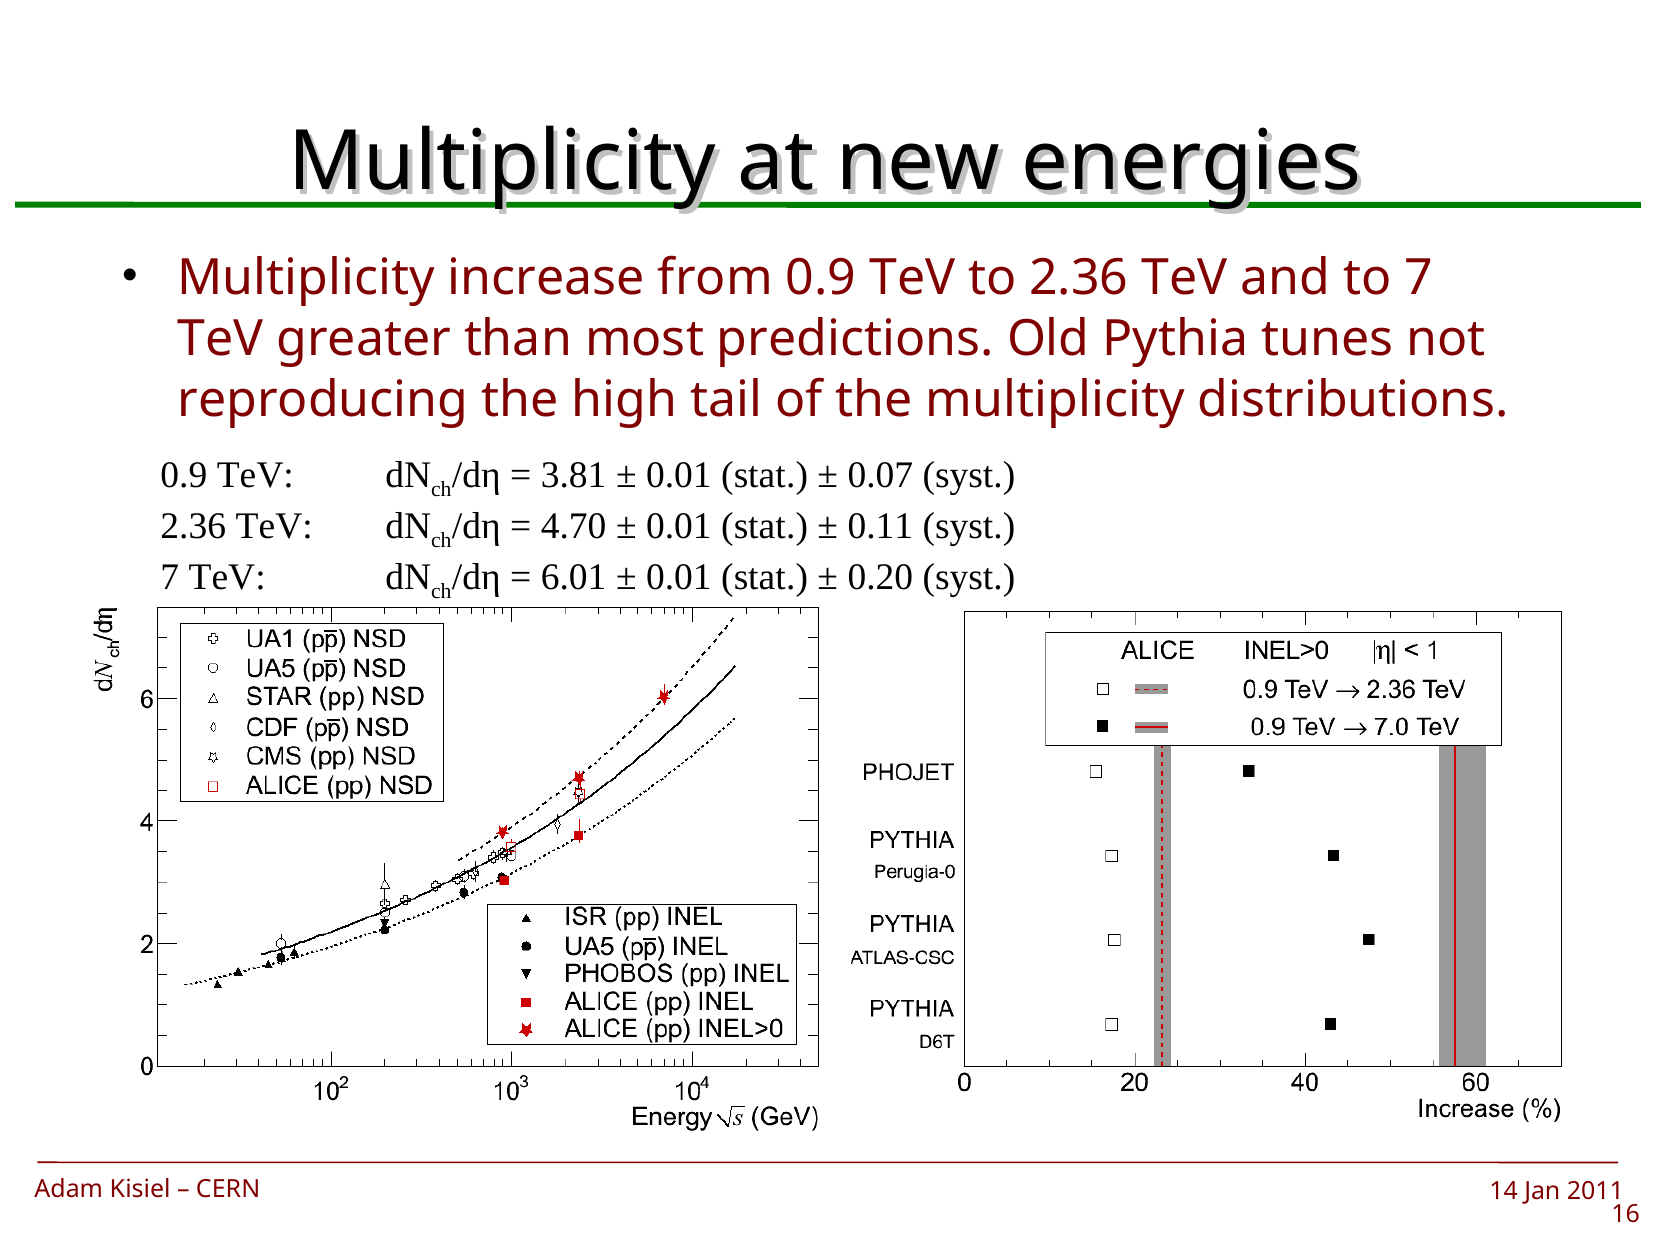

# Multiplicity at new energies
Multiplicity increase from 0.9 TeV to 2.36 TeV and to 7 TeV greater than most predictions. Old Pythia tunes not reproducing the high tail of the multiplicity distributions.
 	0.9 TeV: 		dNch/dη = 3.81 ± 0.01 (stat.) ± 0.07 (syst.)
 	2.36 TeV: 	dNch/dη = 4.70 ± 0.01 (stat.) ± 0.11 (syst.)
 	7 TeV: 		dNch/dη = 6.01 ± 0.01 (stat.) ± 0.20 (syst.)